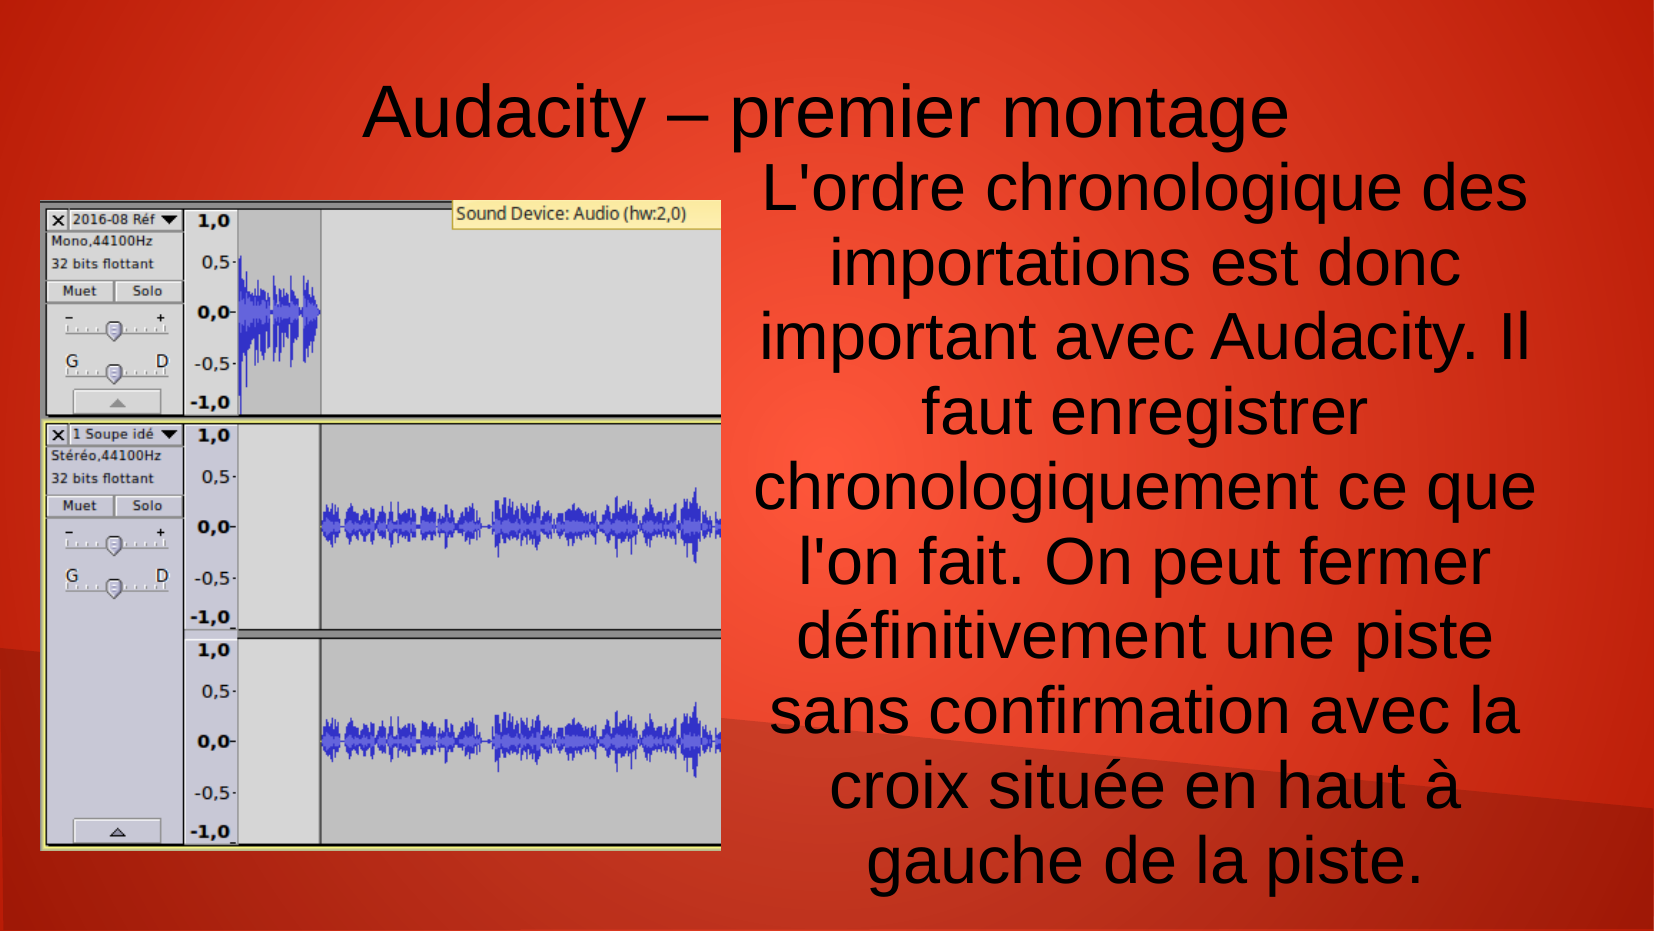

# Audacity – premier montage
L'ordre chronologique des importations est donc important avec Audacity. Il faut enregistrer chronologiquement ce que l'on fait. On peut fermer définitivement une piste sans confirmation avec la croix située en haut à gauche de la piste.